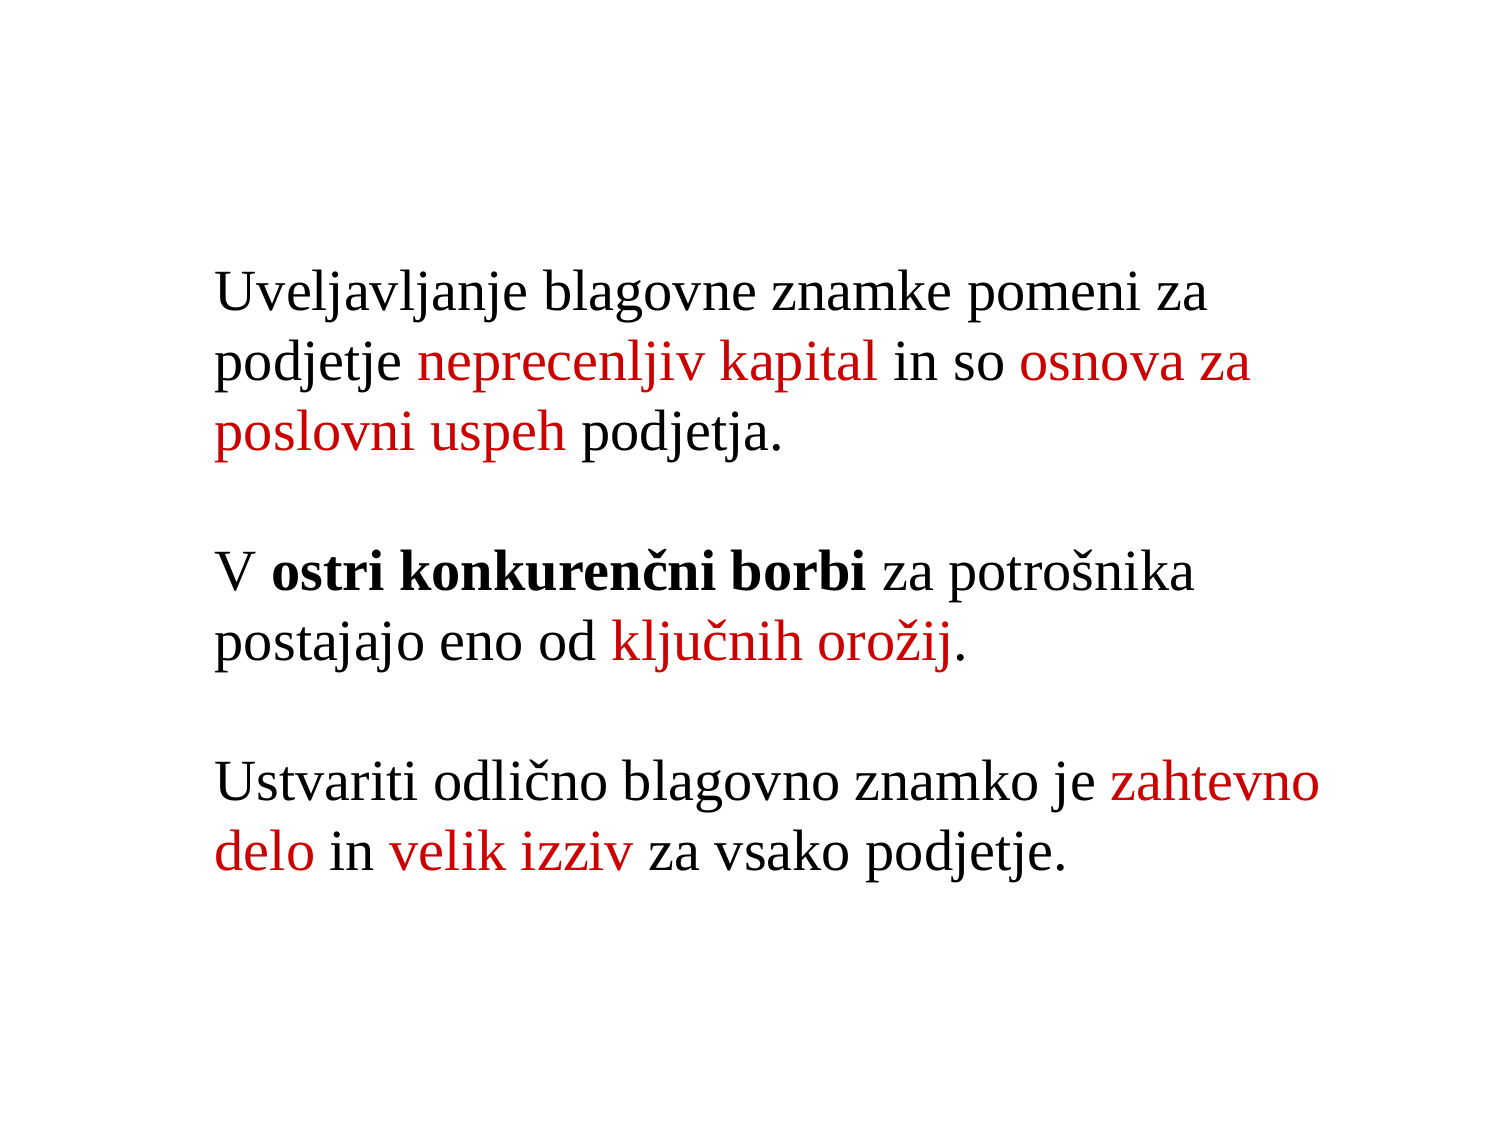

Uveljavljanje blagovne znamke pomeni za podjetje neprecenljiv kapital in so osnova za poslovni uspeh podjetja.
V ostri konkurenčni borbi za potrošnika postajajo eno od ključnih orožij.
Ustvariti odlično blagovno znamko je zahtevno delo in velik izziv za vsako podjetje.